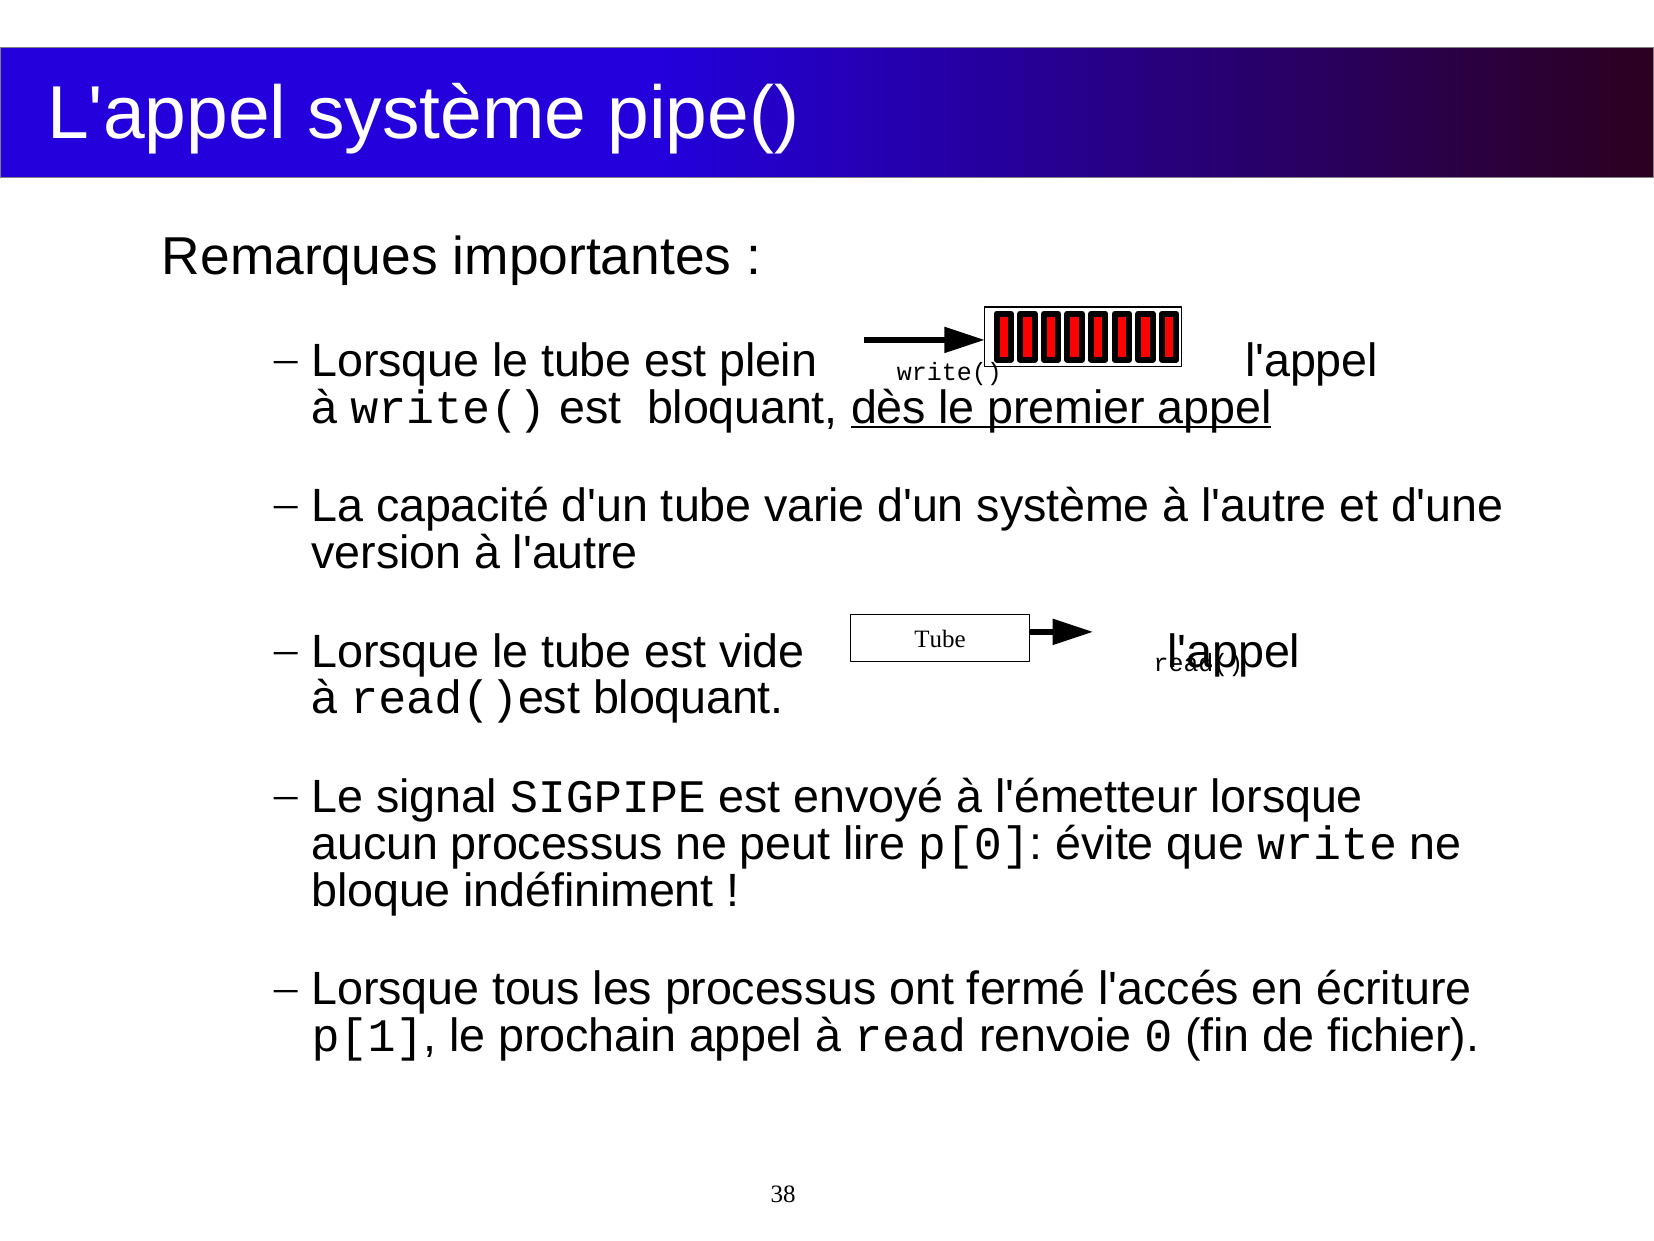

# L'appel système pipe()
Remarques importantes :
Lorsque le tube est plein l'appel
à write() est bloquant, dès le premier appel
La capacité d'un tube varie d'un système à l'autre et d'une version à l'autre
Lorsque le tube est vide l'appel
à read()est bloquant.
Le signal SIGPIPE est envoyé à l'émetteur lorsque
aucun processus ne peut lire p[0]: évite que write ne
bloque indéfiniment !
Lorsque tous les processus ont fermé l'accés en écriture
p[1], le prochain appel à read renvoie 0 (fin de fichier).
 write()
Tube
 read()